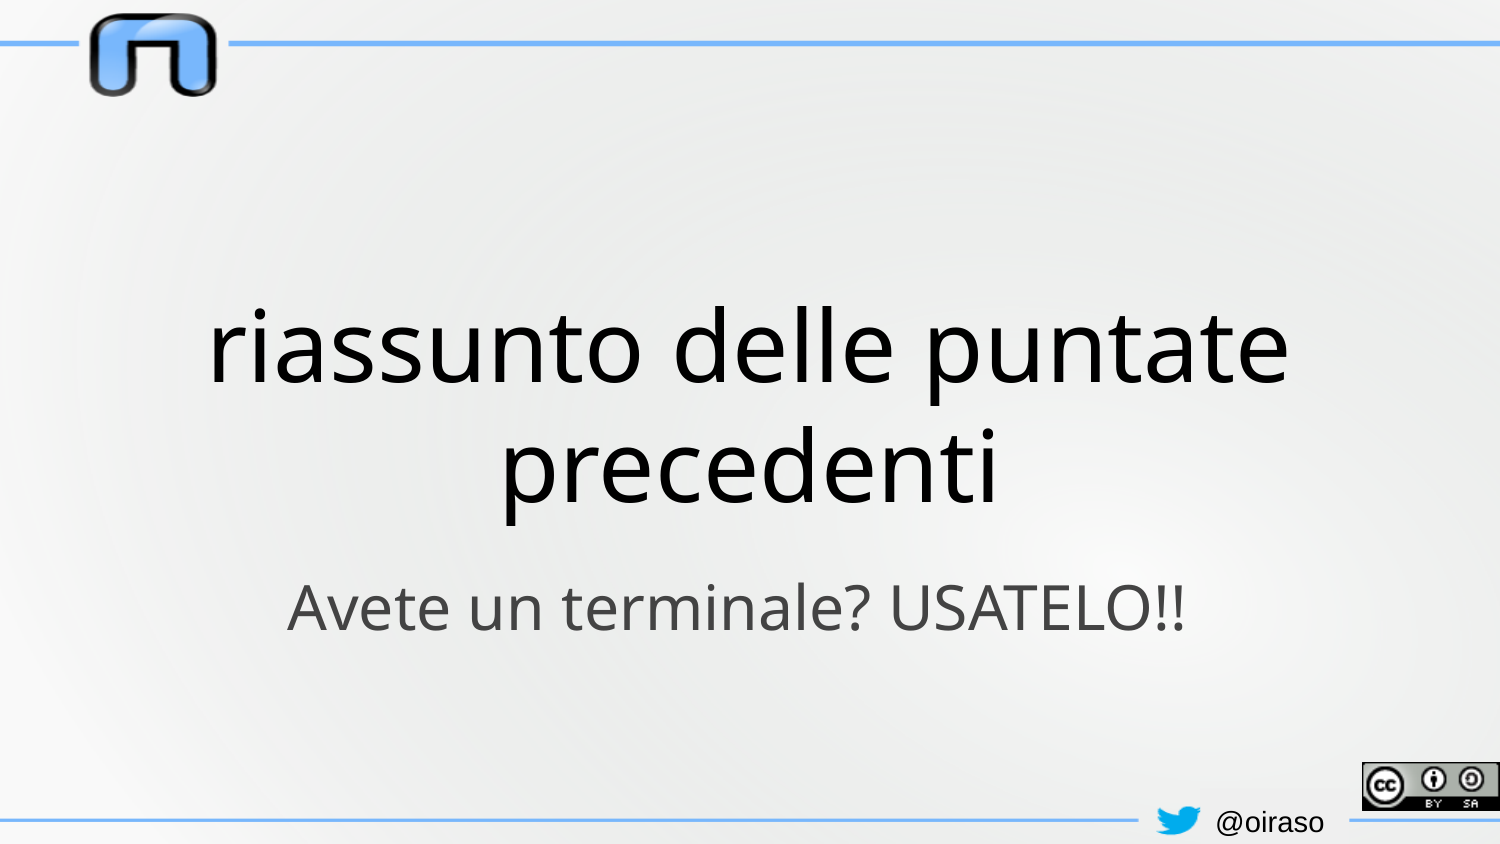

riassunto delle puntate precedenti
# Avete un terminale? USATELO!!
@oirasor